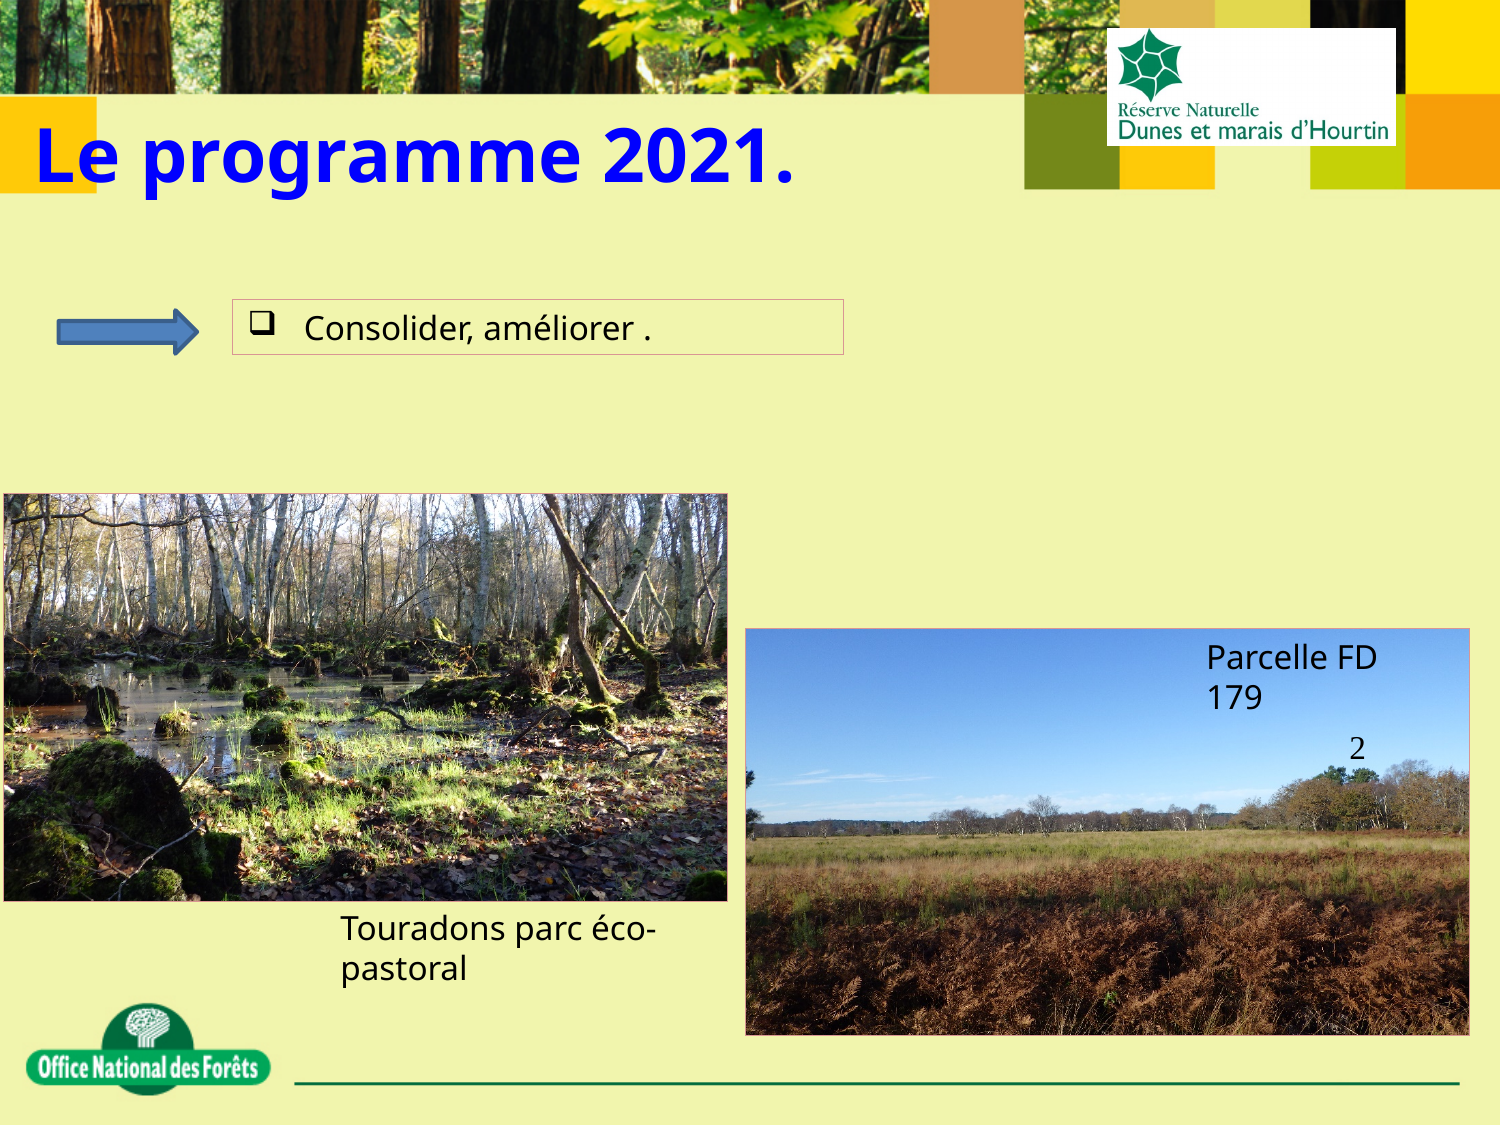

Le programme 2021.
Consolider, améliorer .
Parcelle FD 179
2
Touradons parc éco-pastoral